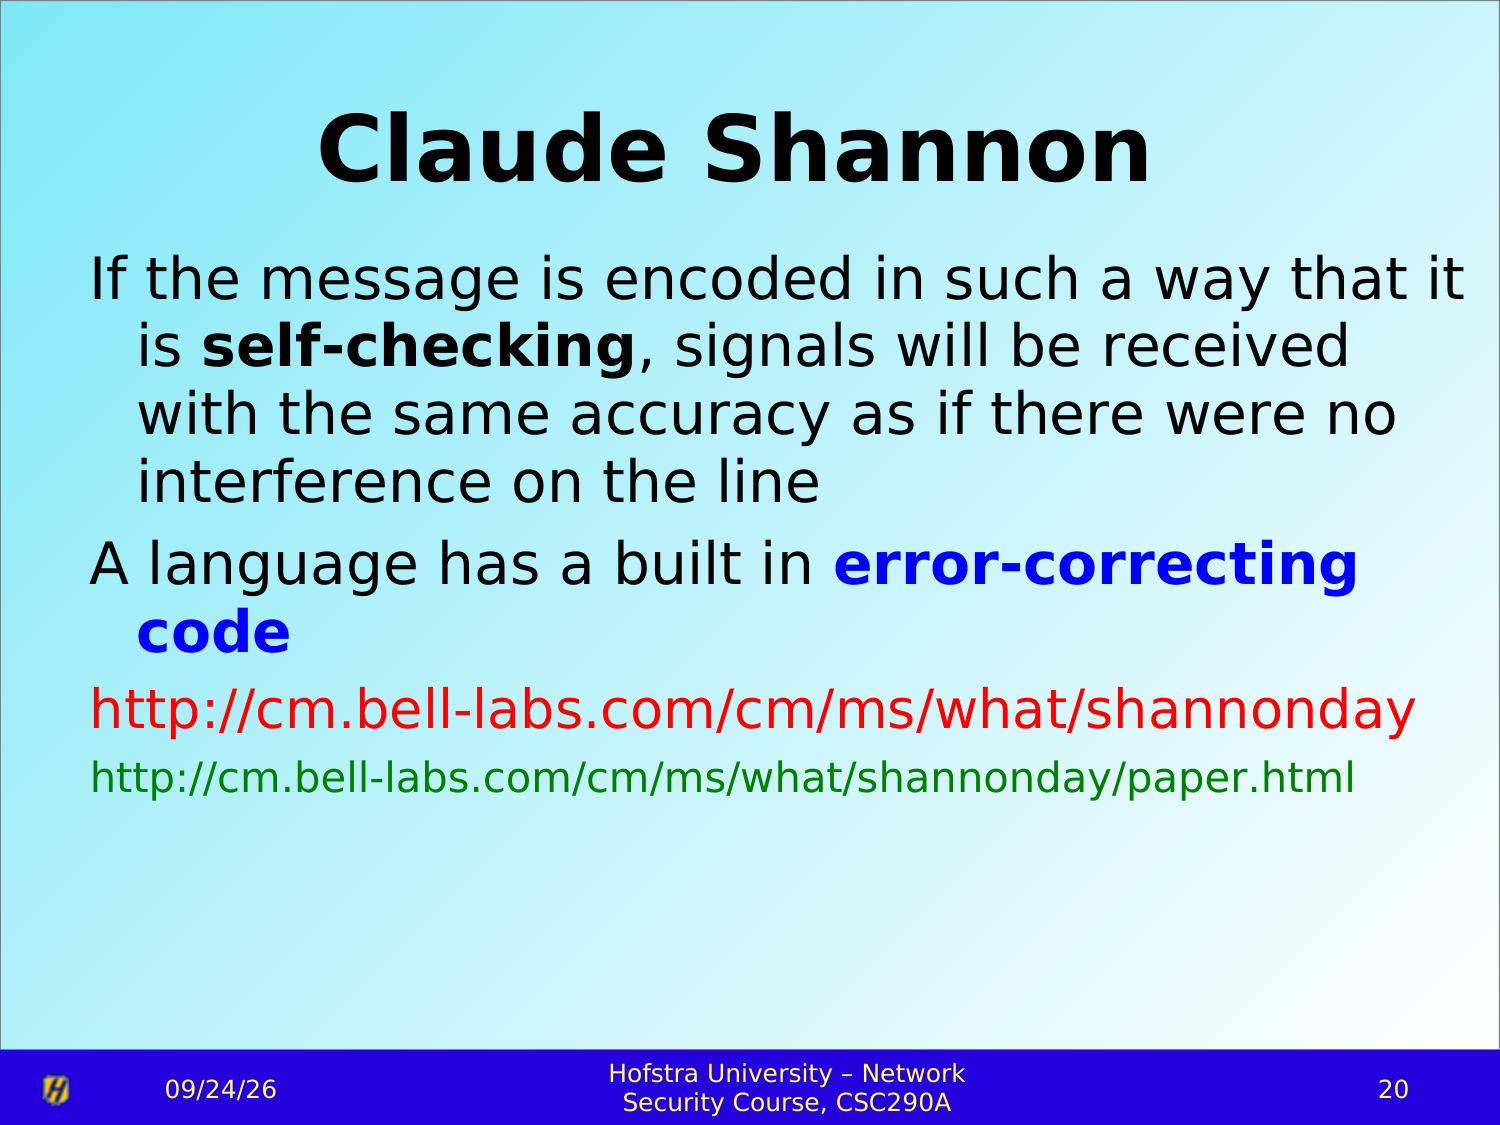

# Claude Shannon
If the message is encoded in such a way that it is self-checking, signals will be received with the same accuracy as if there were no interference on the line
A language has a built in error-correcting code
http://cm.bell-labs.com/cm/ms/what/shannonday
http://cm.bell-labs.com/cm/ms/what/shannonday/paper.html
20